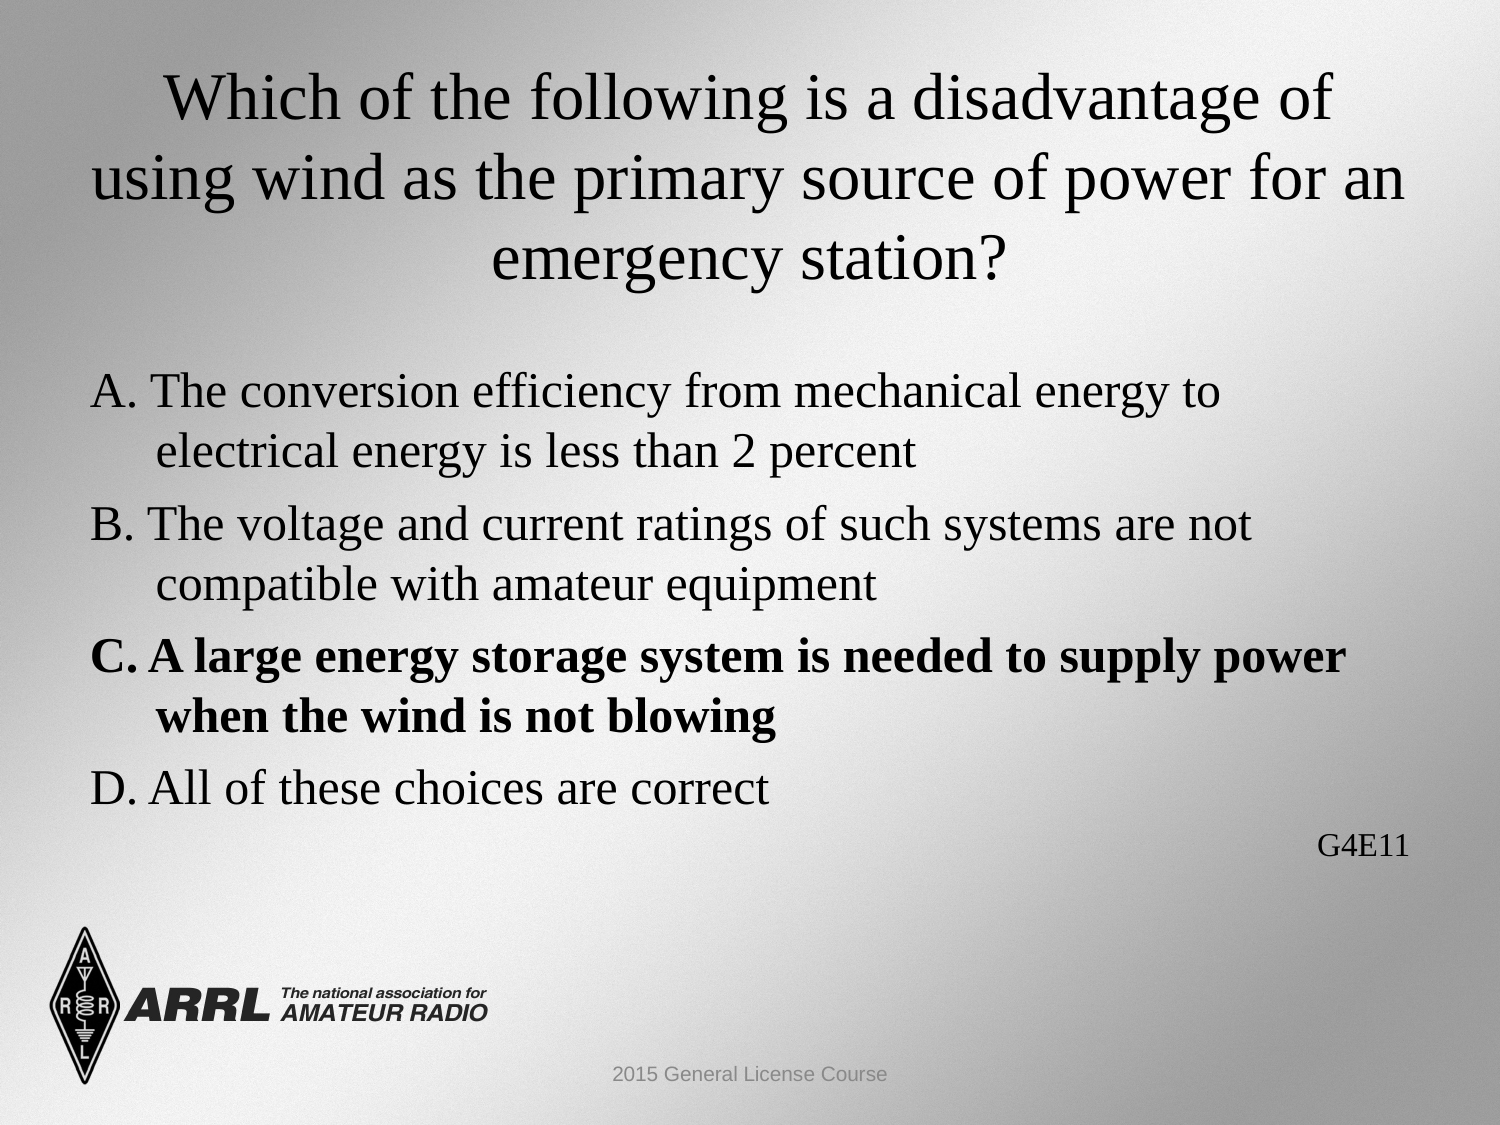

# Which of the following is a disadvantage of using wind as the primary source of power for an emergency station?
A. The conversion efficiency from mechanical energy to electrical energy is less than 2 percent
B. The voltage and current ratings of such systems are not compatible with amateur equipment
C. A large energy storage system is needed to supply power when the wind is not blowing
D. All of these choices are correct
 G4E11
2015 General License Course